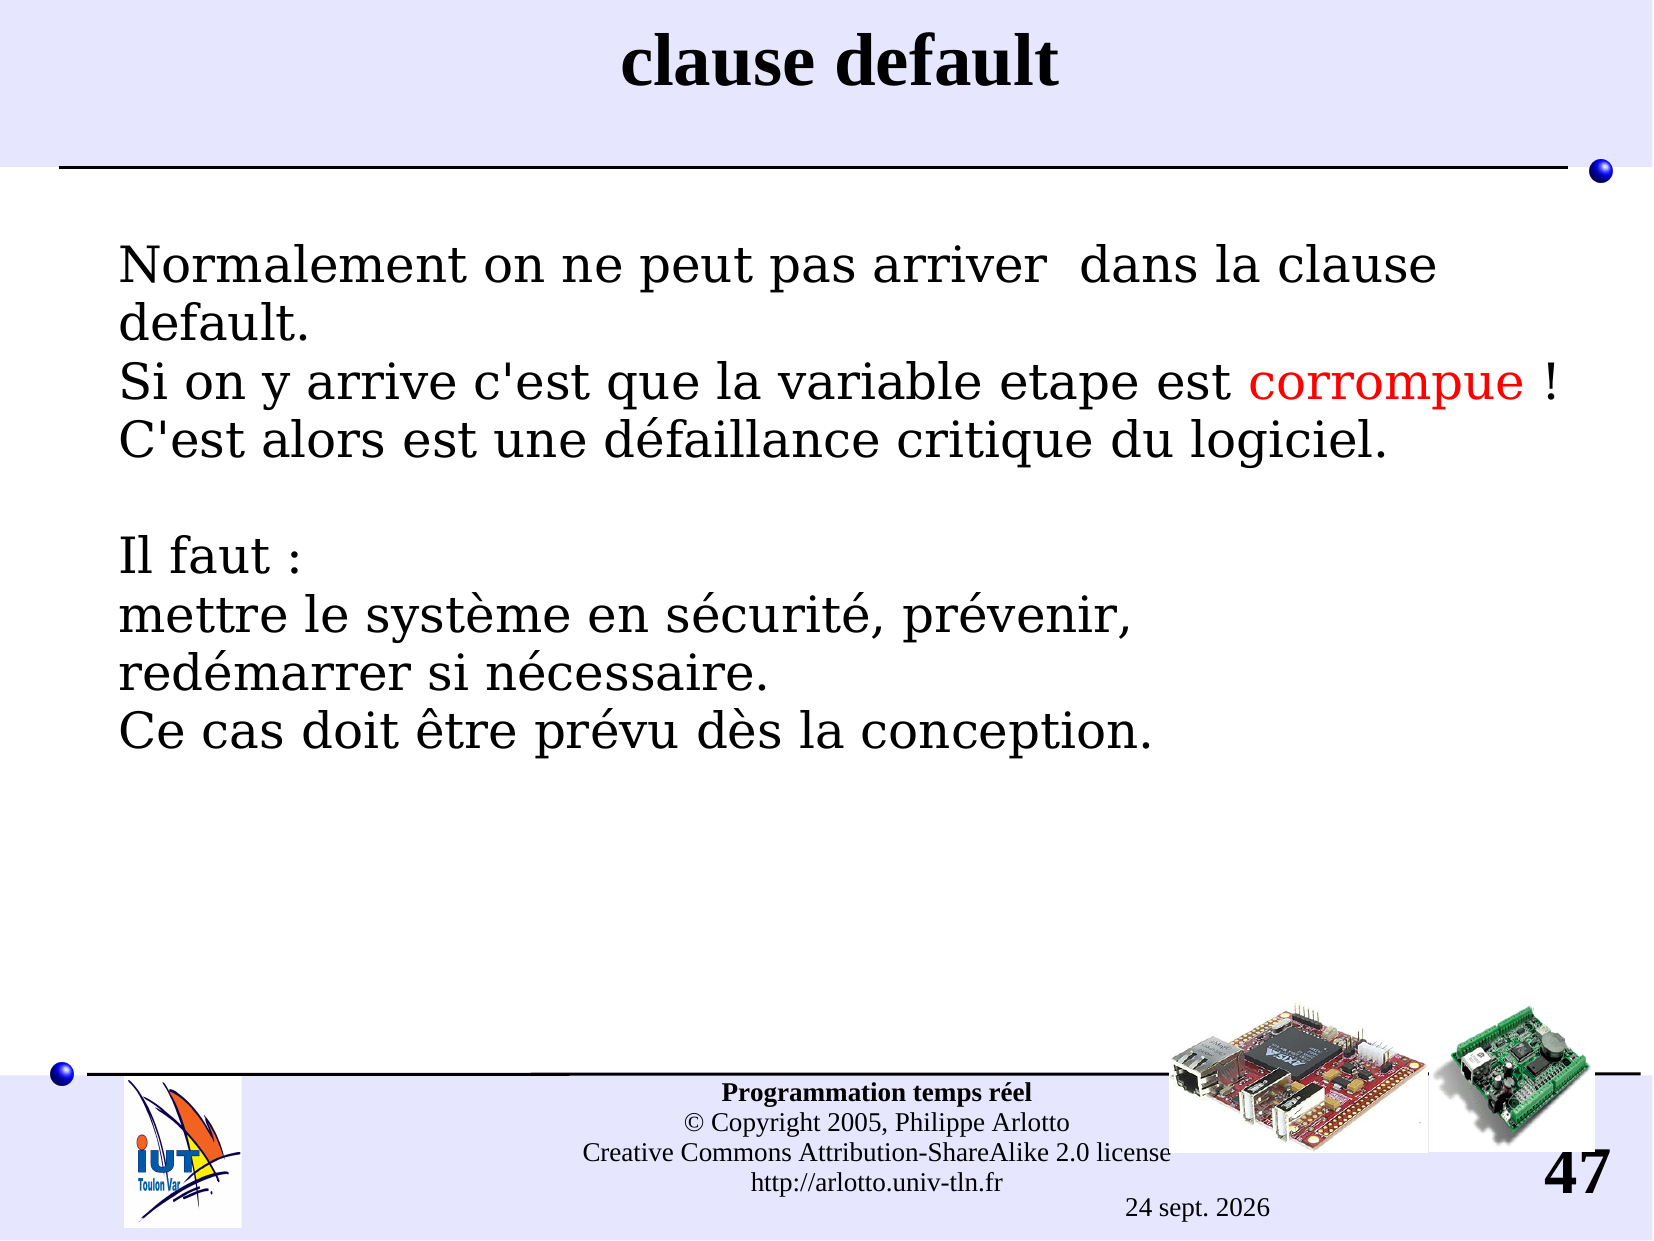

# clause default
Normalement on ne peut pas arriver dans la clause default.
Si on y arrive c'est que la variable etape est corrompue !
C'est alors est une défaillance critique du logiciel.
Il faut :
mettre le système en sécurité, prévenir,
redémarrer si nécessaire.
Ce cas doit être prévu dès la conception.